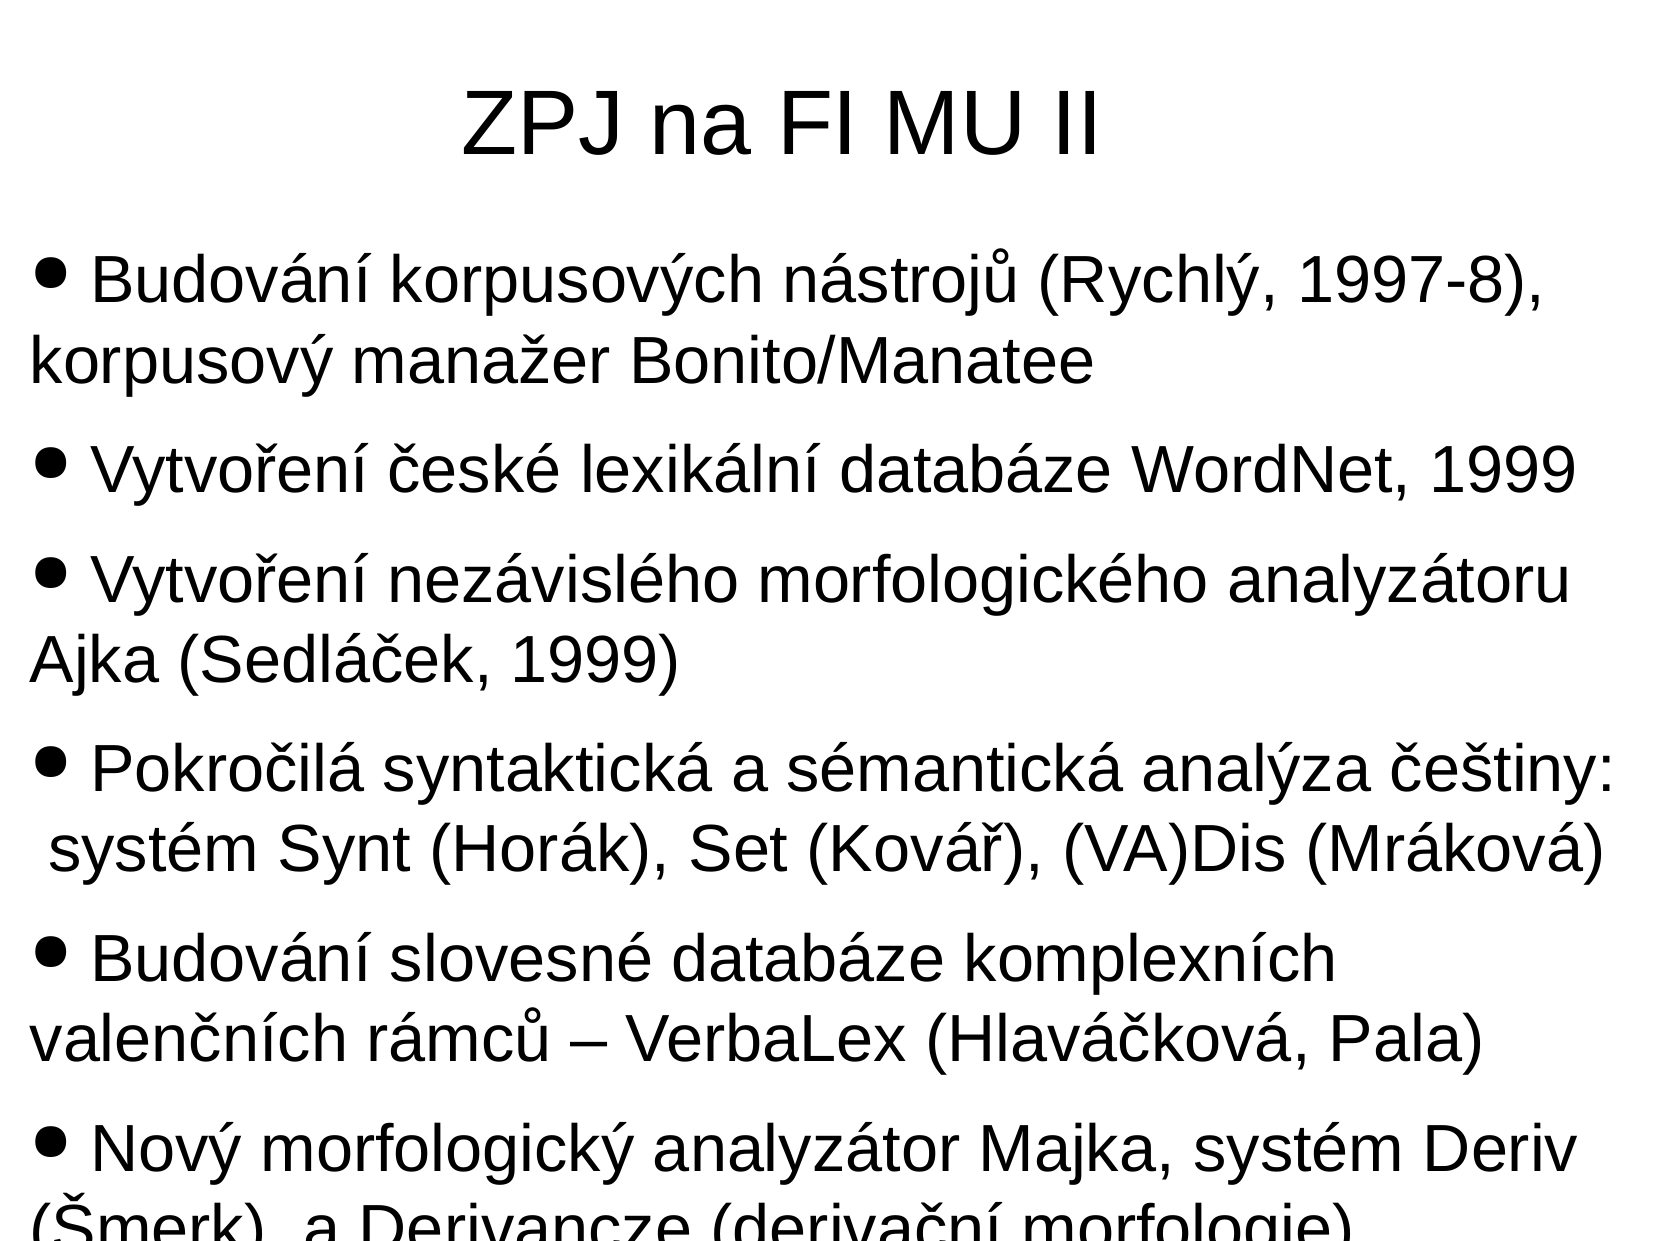

# ZPJ na FI MU II
 Budování korpusových nástrojů (Rychlý, 1997-8), korpusový manažer Bonito/Manatee
 Vytvoření české lexikální databáze WordNet, 1999
 Vytvoření nezávislého morfologického analyzátoru Ajka (Sedláček, 1999)
 Pokročilá syntaktická a sémantická analýza češtiny: systém Synt (Horák), Set (Kovář), (VA)Dis (Mráková)
 Budování slovesné databáze komplexních valenčních rámců – VerbaLex (Hlaváčková, Pala)
 Nový morfologický analyzátor Majka, systém Deriv (Šmerk) a Derivancze (derivační morfologie)